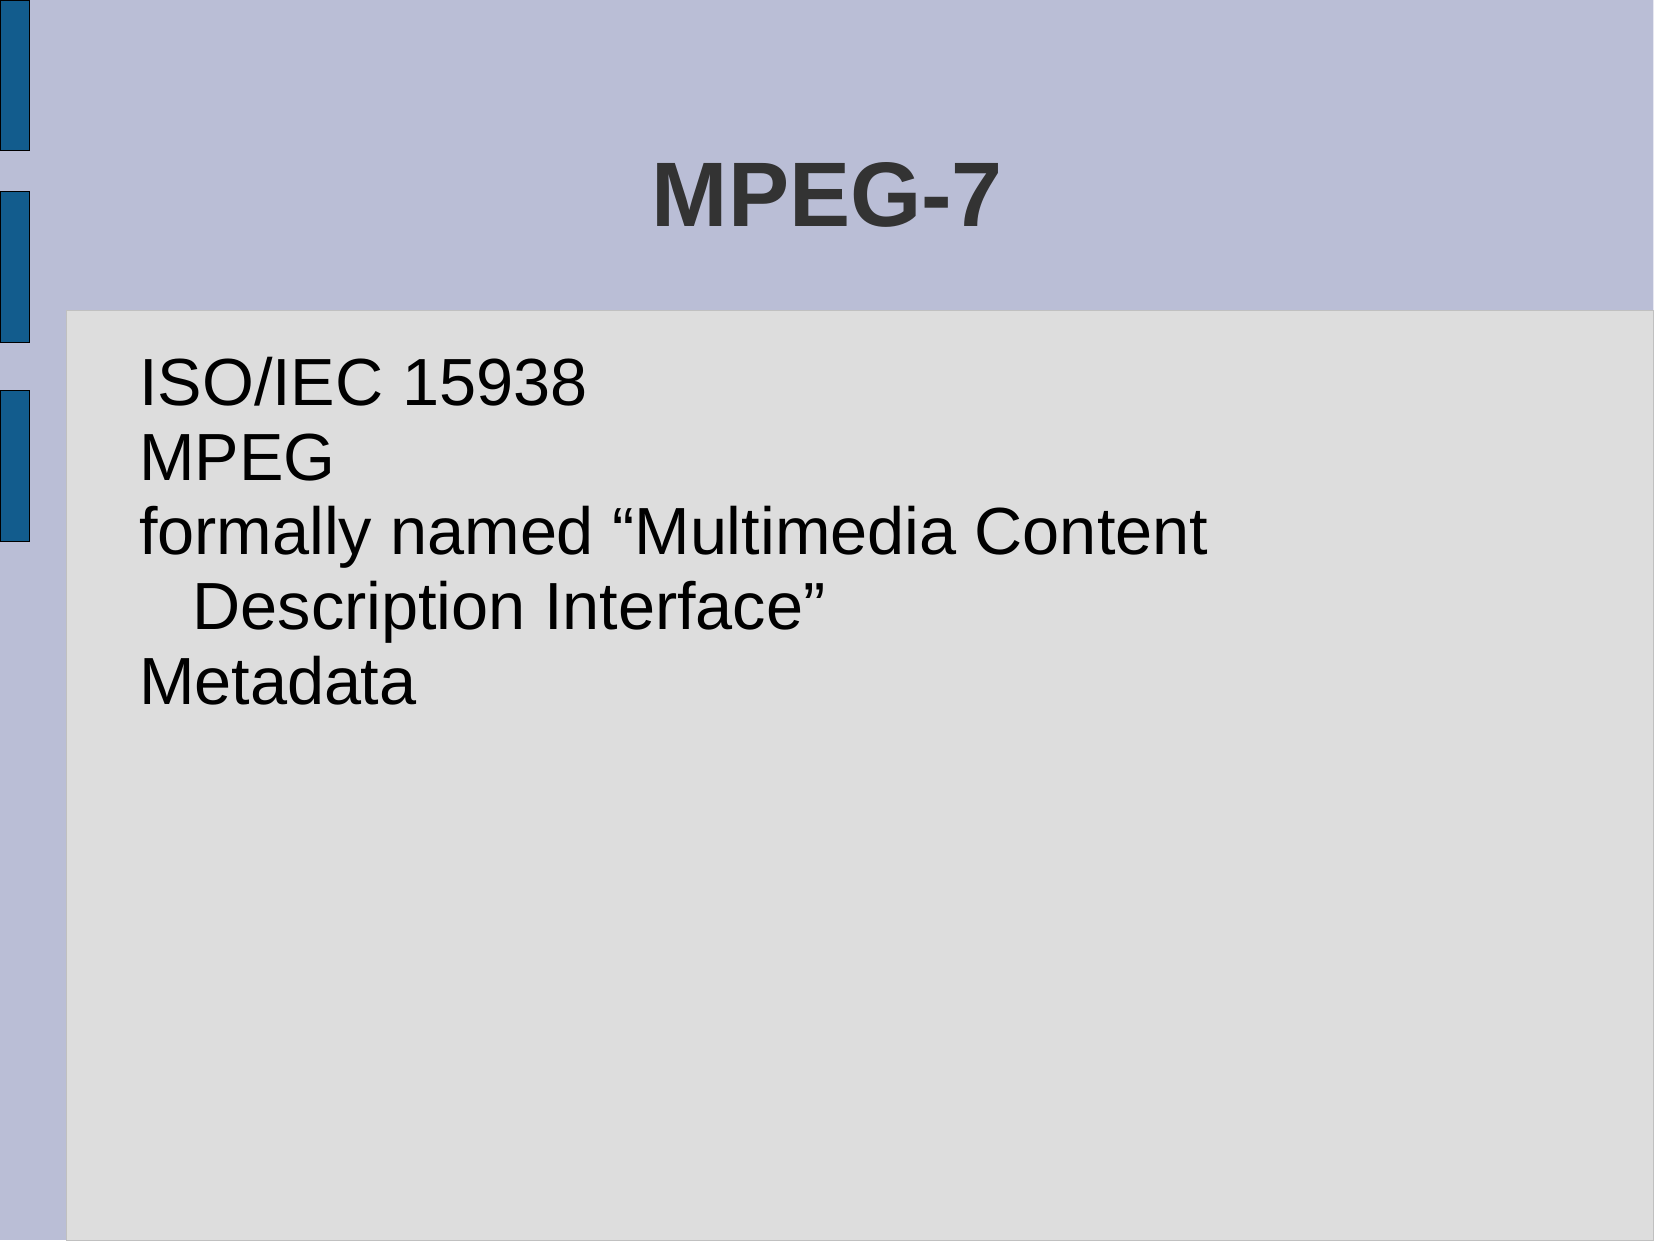

# MPEG-7
ISO/IEC 15938
MPEG
formally named “Multimedia Content Description Interface”
Metadata